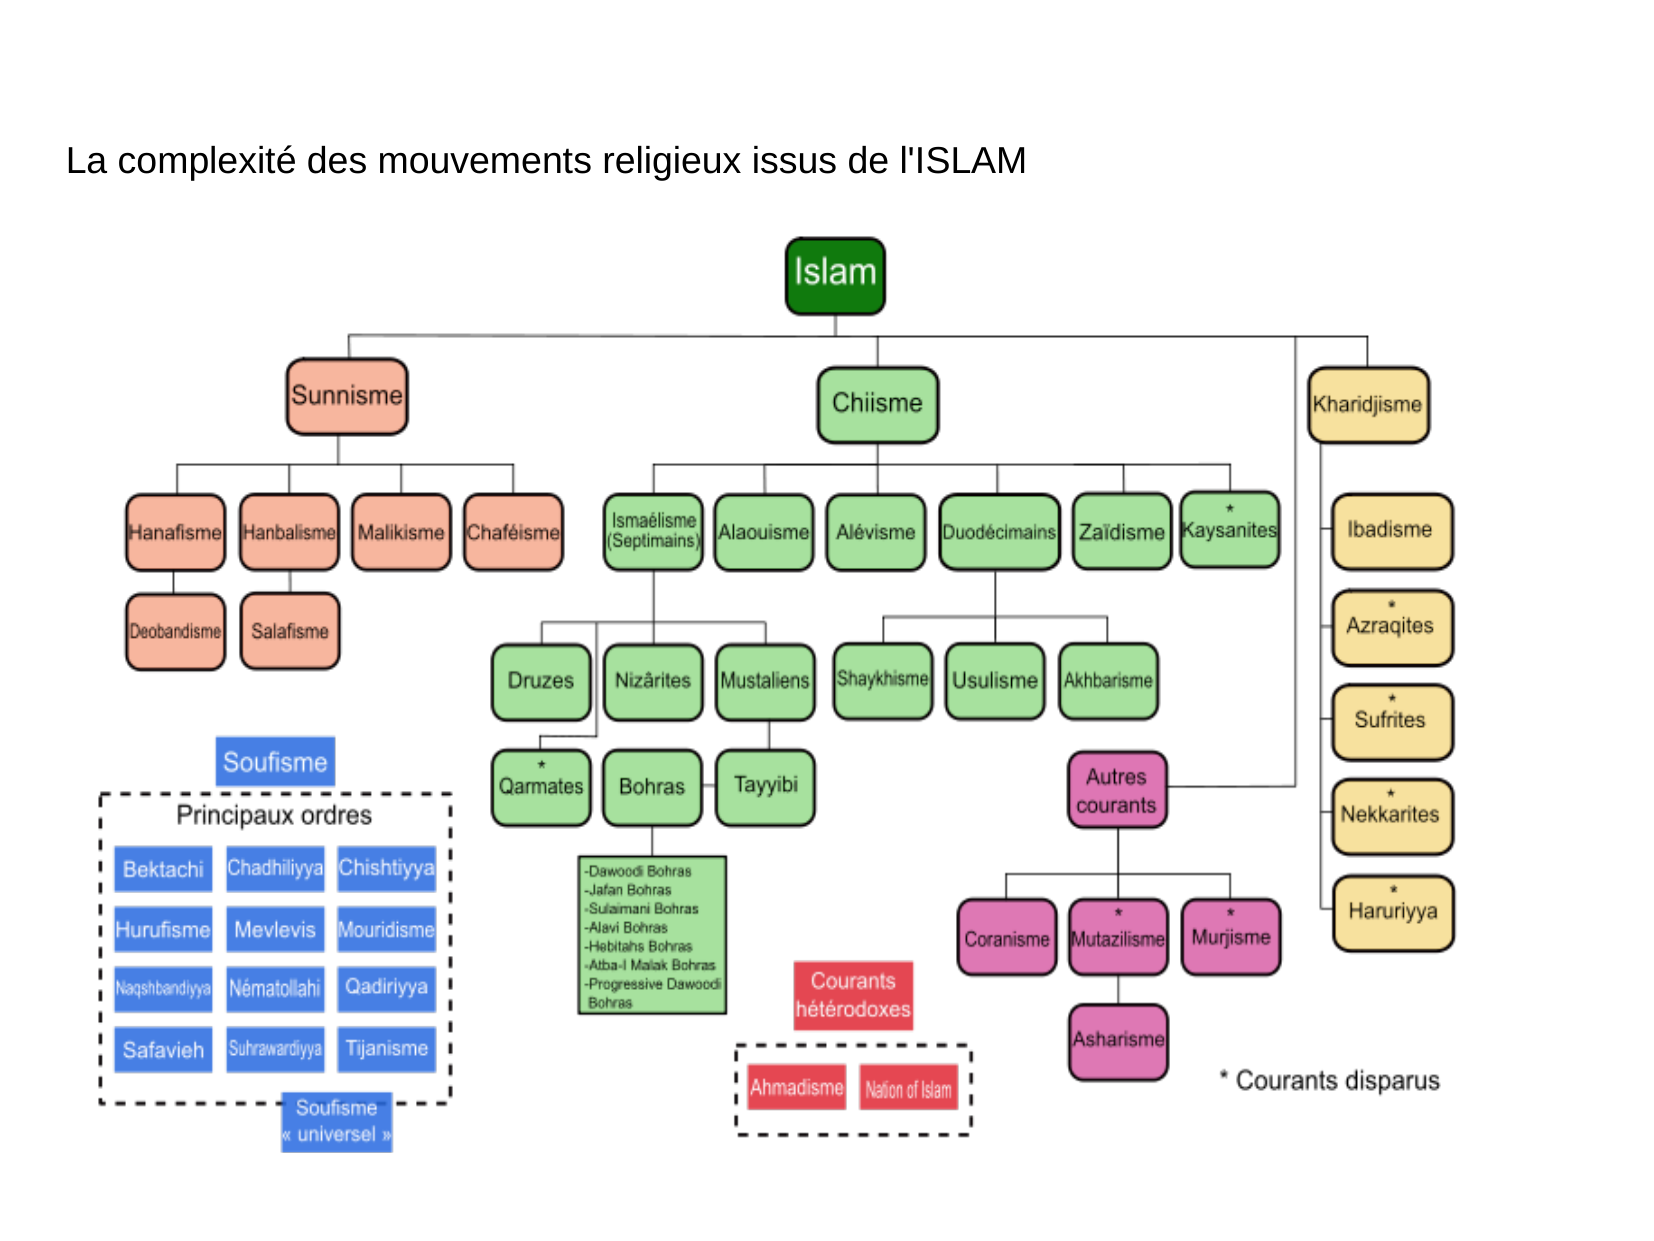

La complexité des mouvements religieux issus de l'ISLAM